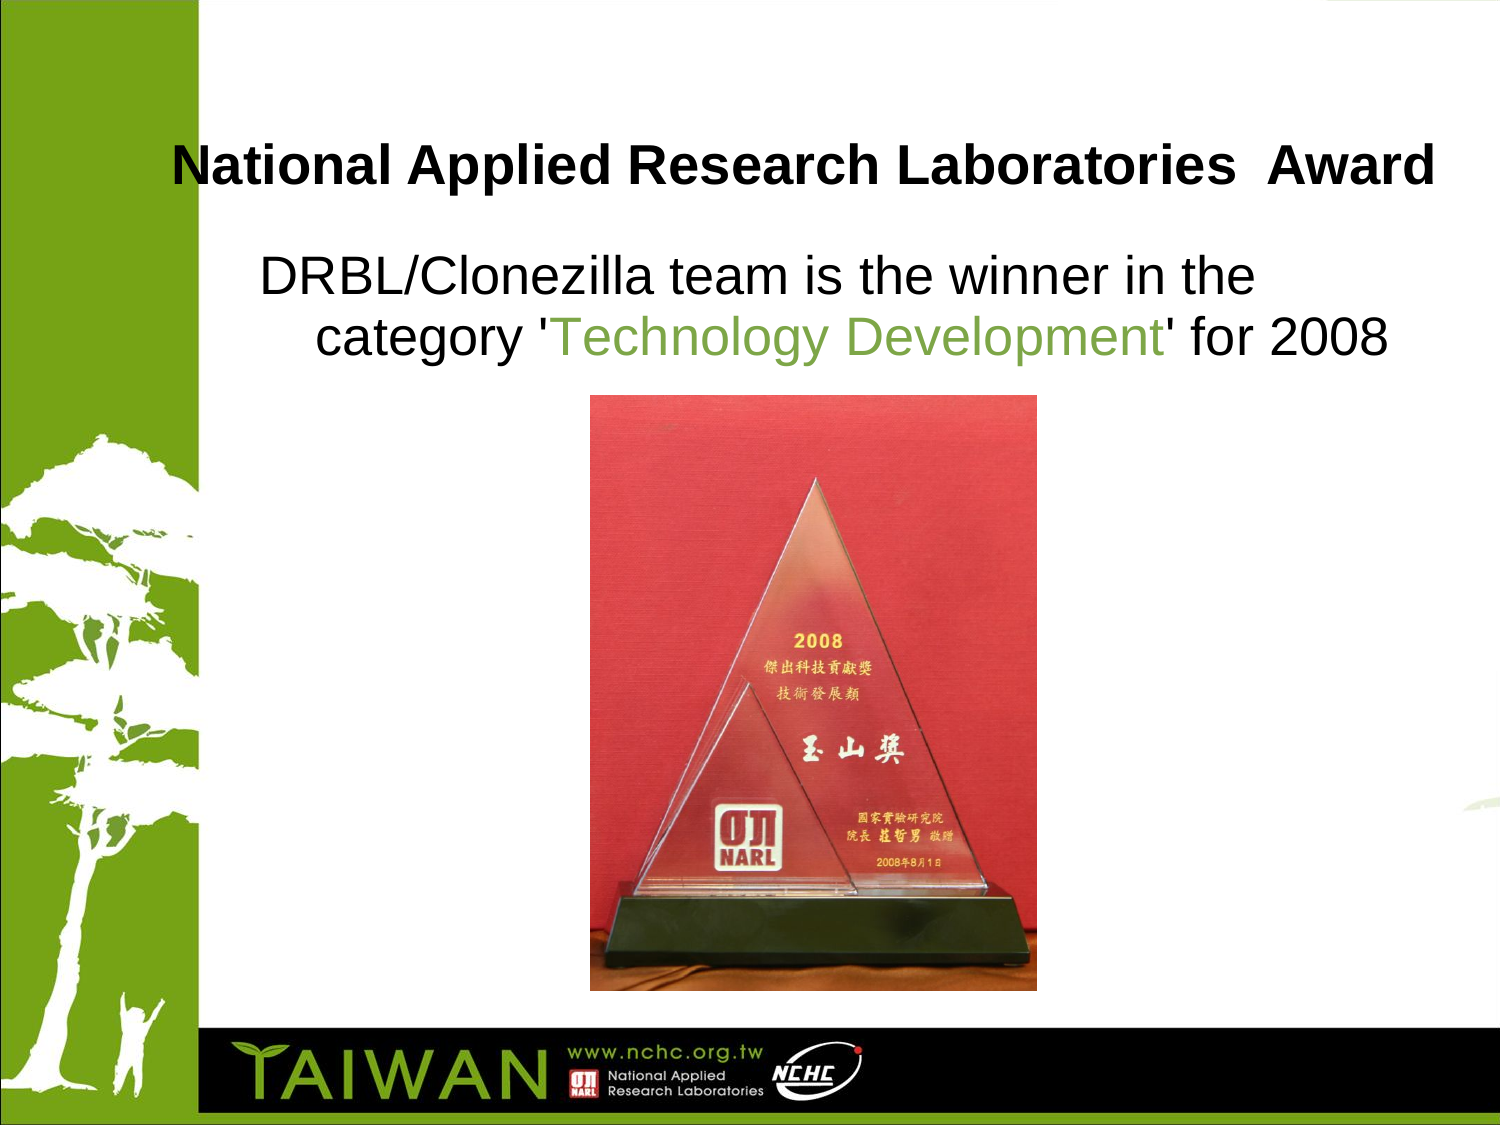

# National Applied Research Laboratories Award
DRBL/Clonezilla team is the winner in the category 'Technology Development' for 2008